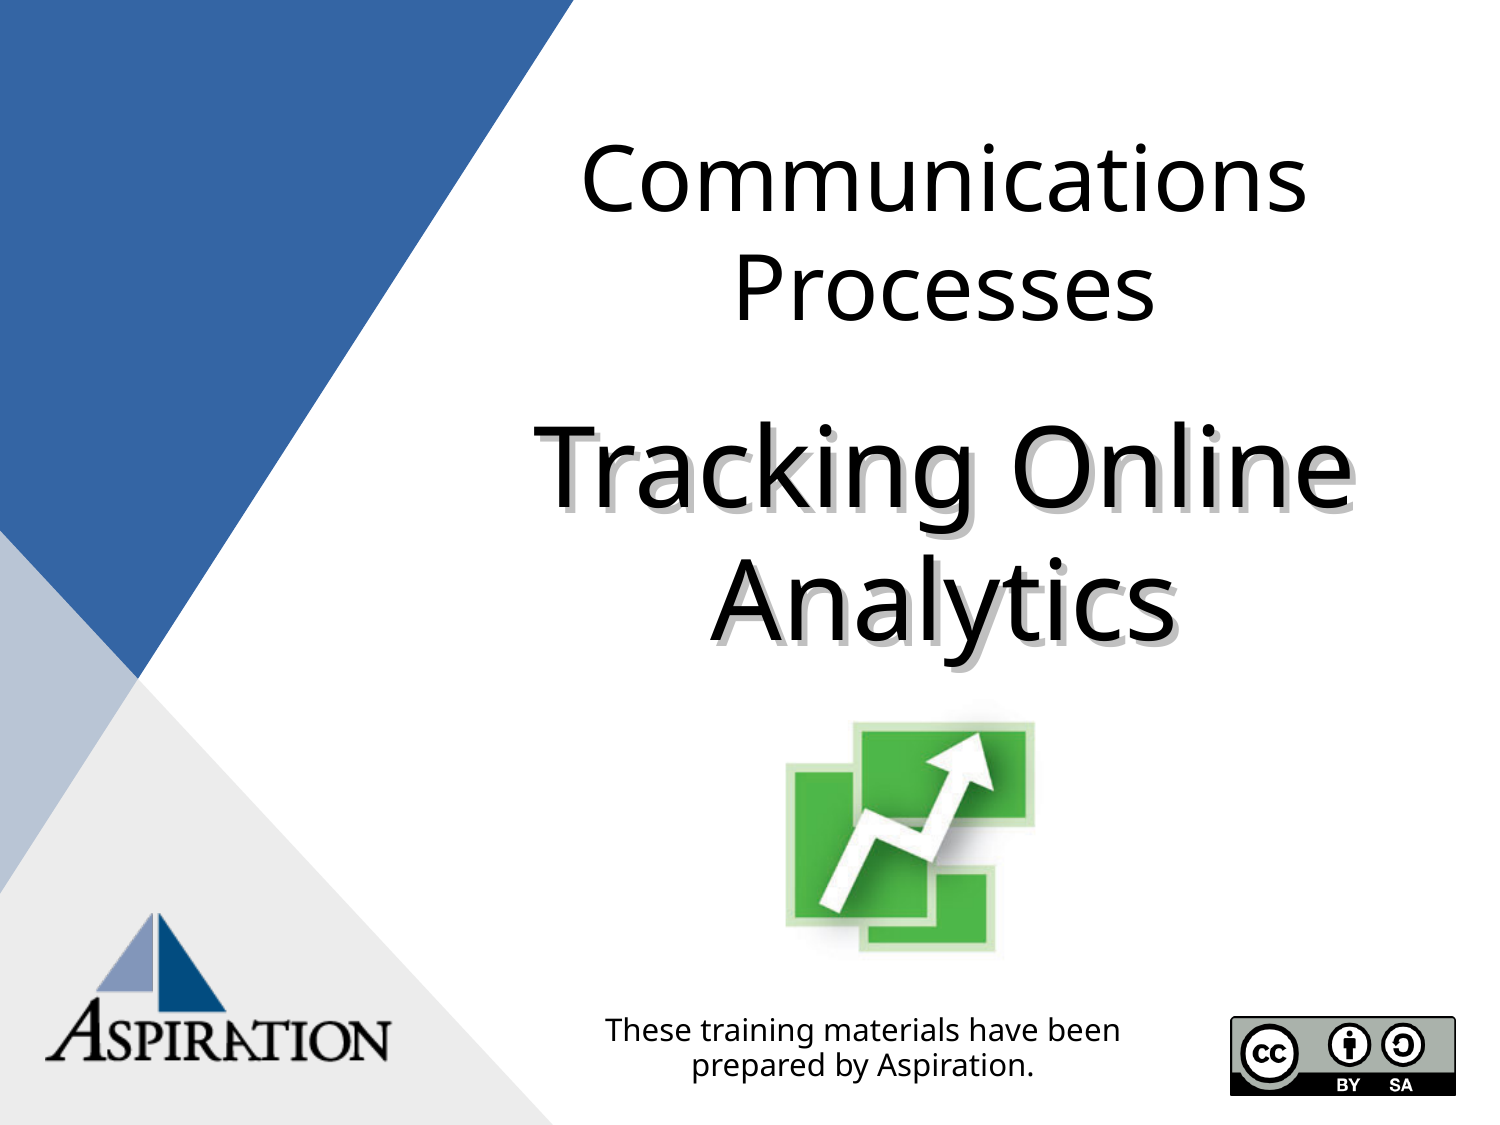

# Communications Processes
Tracking Online Analytics
These training materials have been prepared by Aspiration.